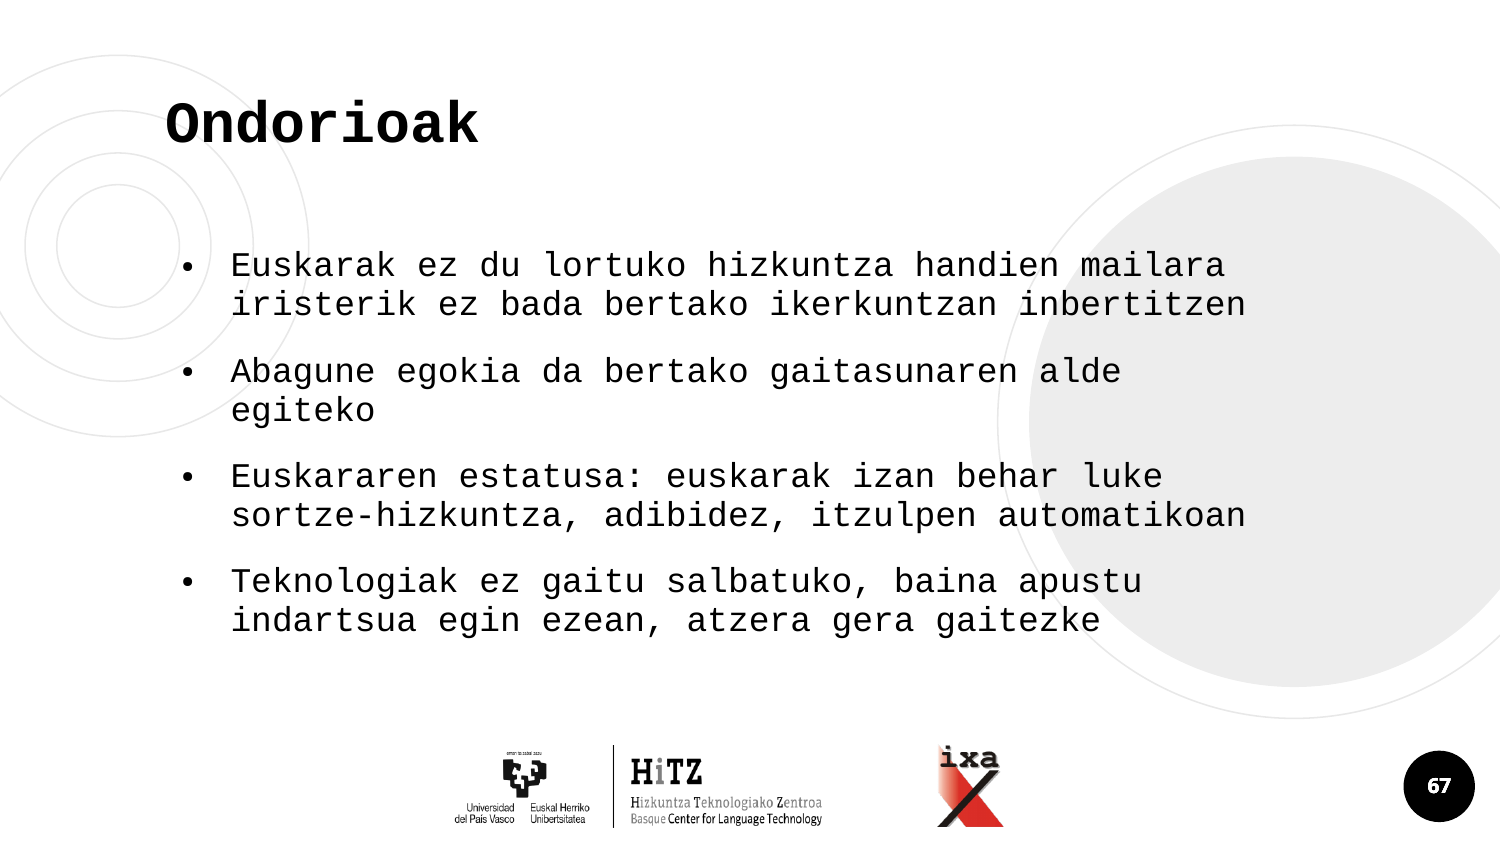

# Ondorioak
Euskarak ez du lortuko hizkuntza handien mailara iristerik ez bada bertako ikerkuntzan inbertitzen
Abagune egokia da bertako gaitasunaren alde egiteko
Euskararen estatusa: euskarak izan behar luke sortze-hizkuntza, adibidez, itzulpen automatikoan
Teknologiak ez gaitu salbatuko, baina apustu indartsua egin ezean, atzera gera gaitezke